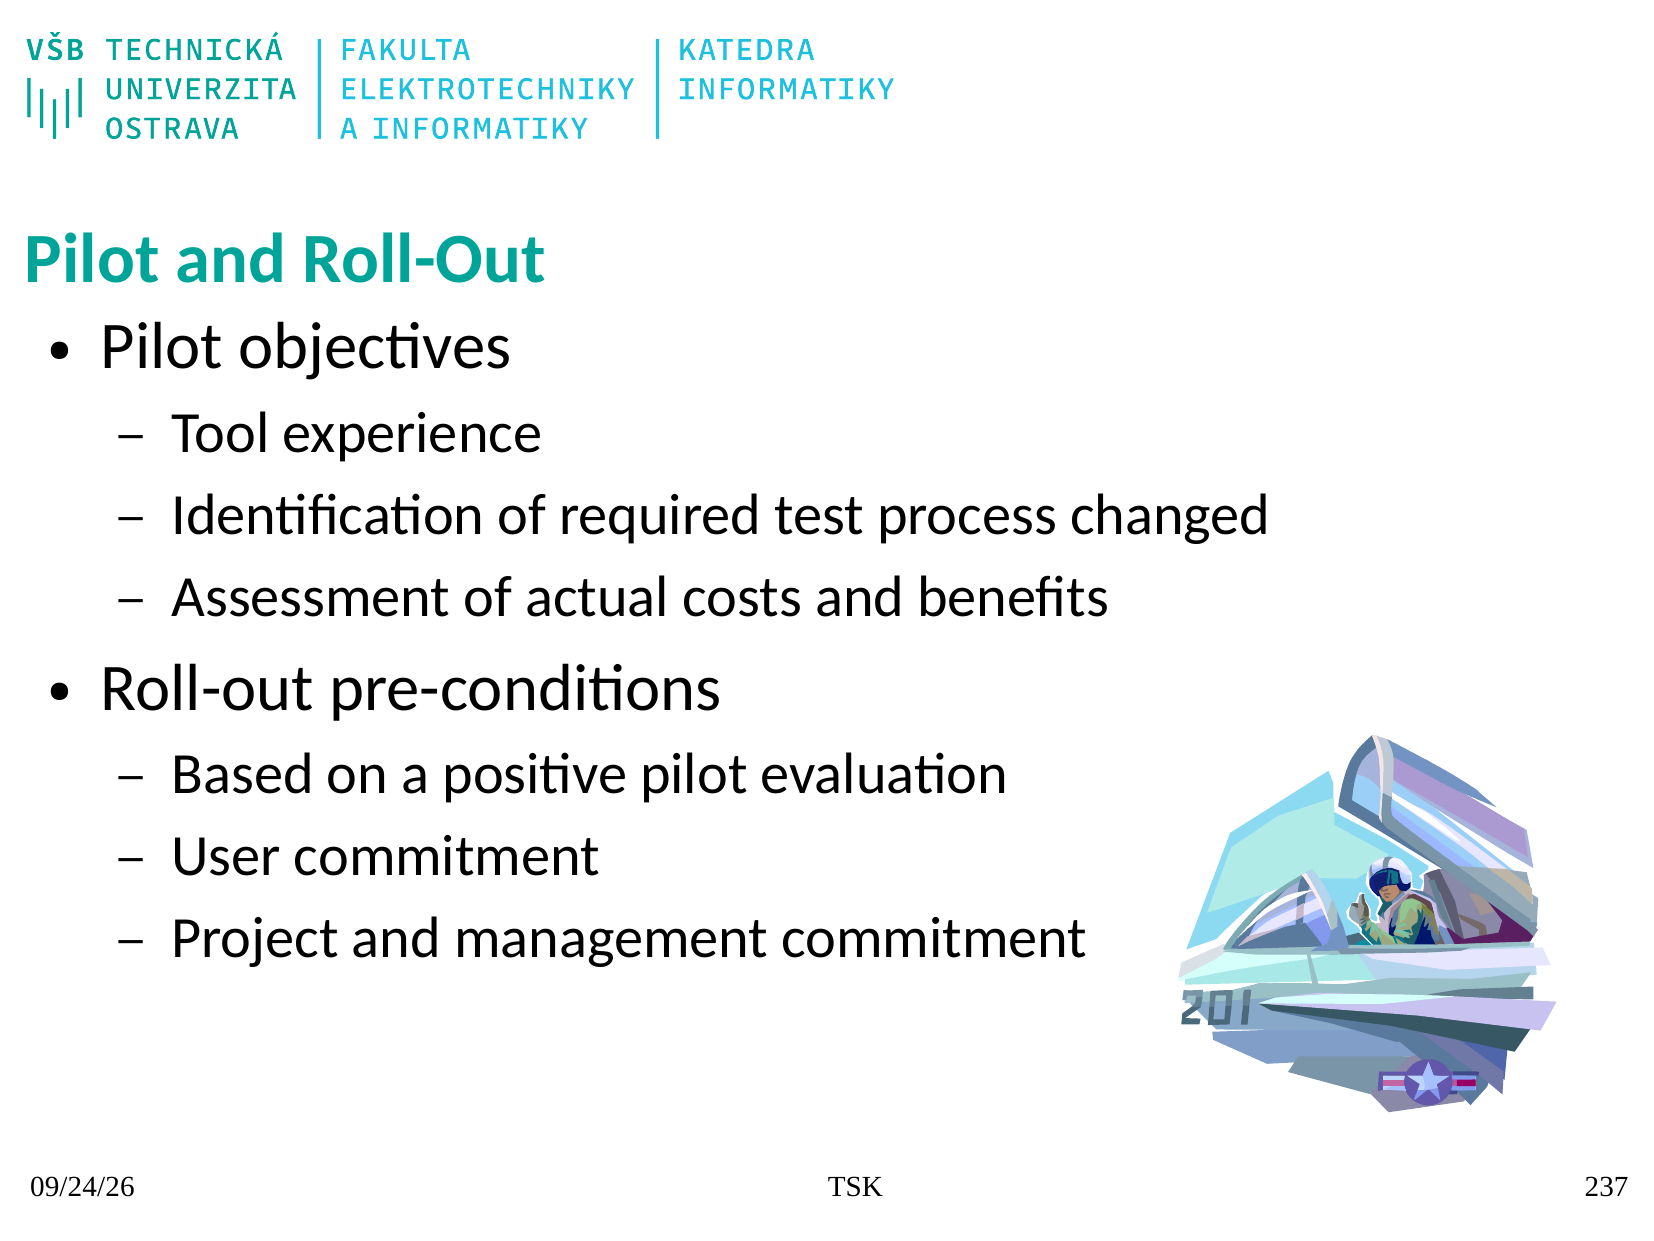

# Pilot and Roll-Out
Pilot objectives
Tool experience
Identification of required test process changed
Assessment of actual costs and benefits
Roll-out pre-conditions
Based on a positive pilot evaluation
User commitment
Project and management commitment
TSK
237